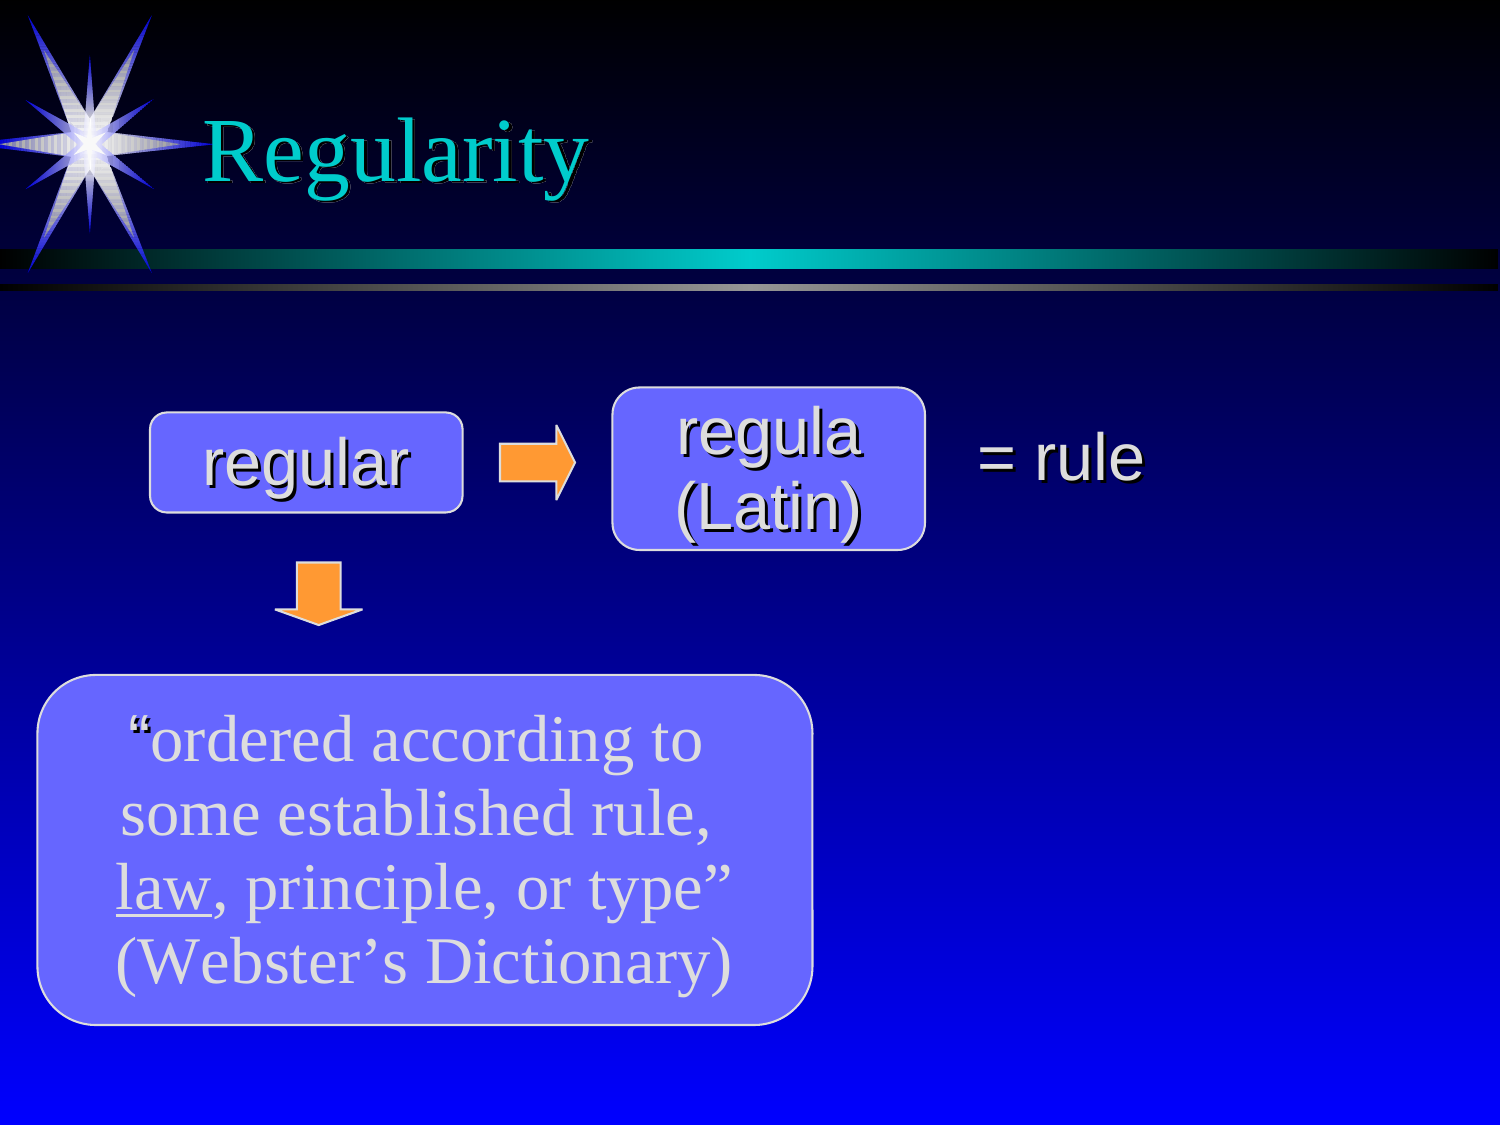

# Regularity
regula
(Latin)
= rule
regular
“ordered according to
some established rule,
law, principle, or type”
(Webster’s Dictionary)